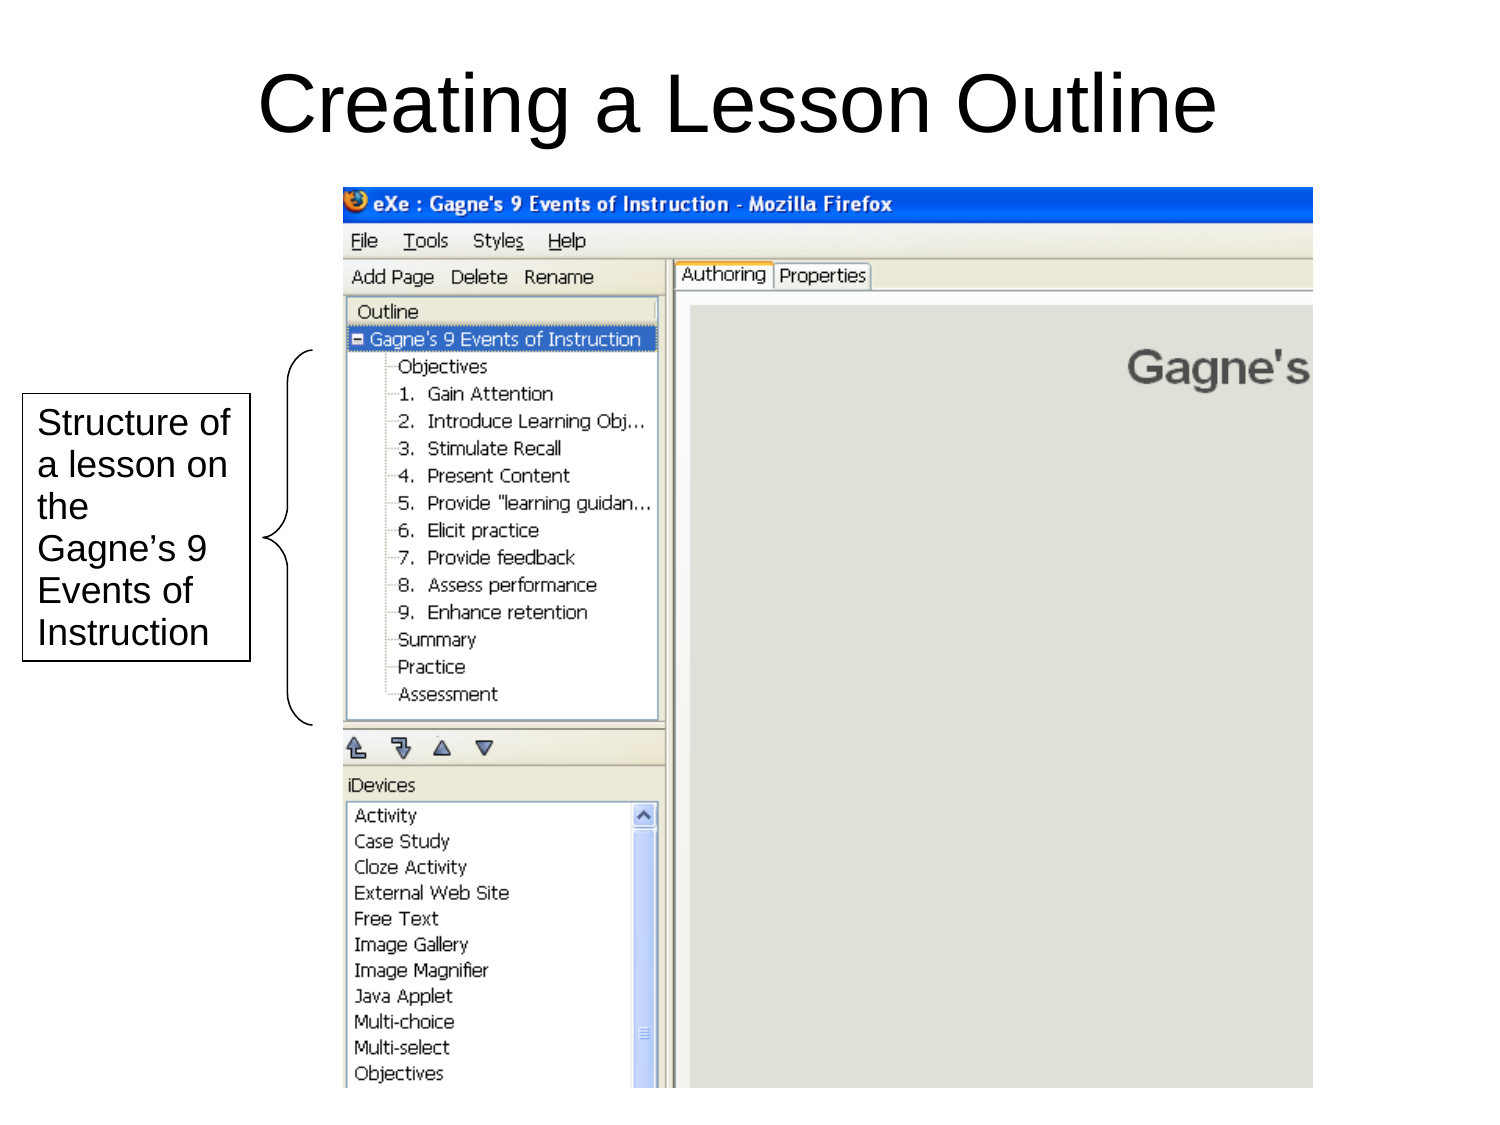

# Creating a Lesson Outline
Structure of a lesson on the Gagne’s 9 Events of Instruction